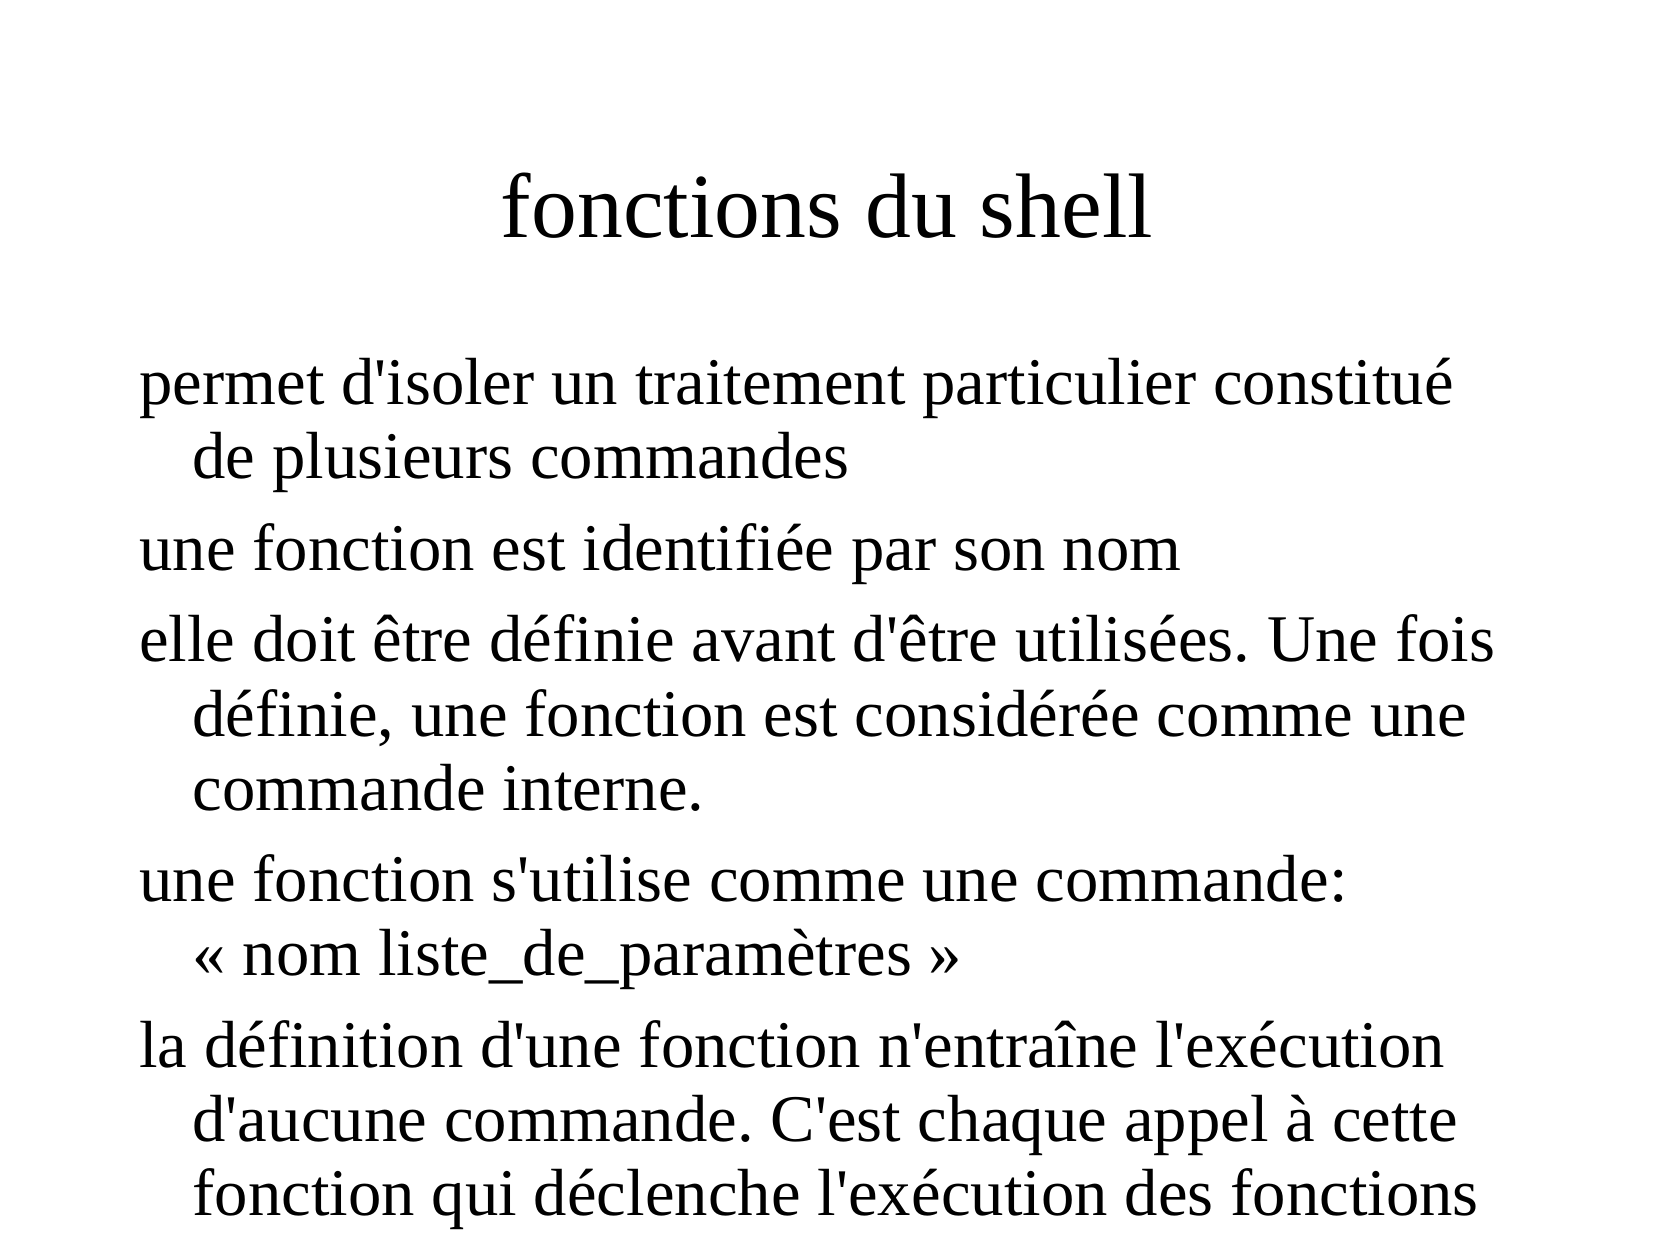

# fonctions du shell
permet d'isoler un traitement particulier constitué de plusieurs commandes
une fonction est identifiée par son nom
elle doit être définie avant d'être utilisées. Une fois définie, une fonction est considérée comme une commande interne.
une fonction s'utilise comme une commande: « nom liste_de_paramètres »
la définition d'une fonction n'entraîne l'exécution d'aucune commande. C'est chaque appel à cette fonction qui déclenche l'exécution des fonctions